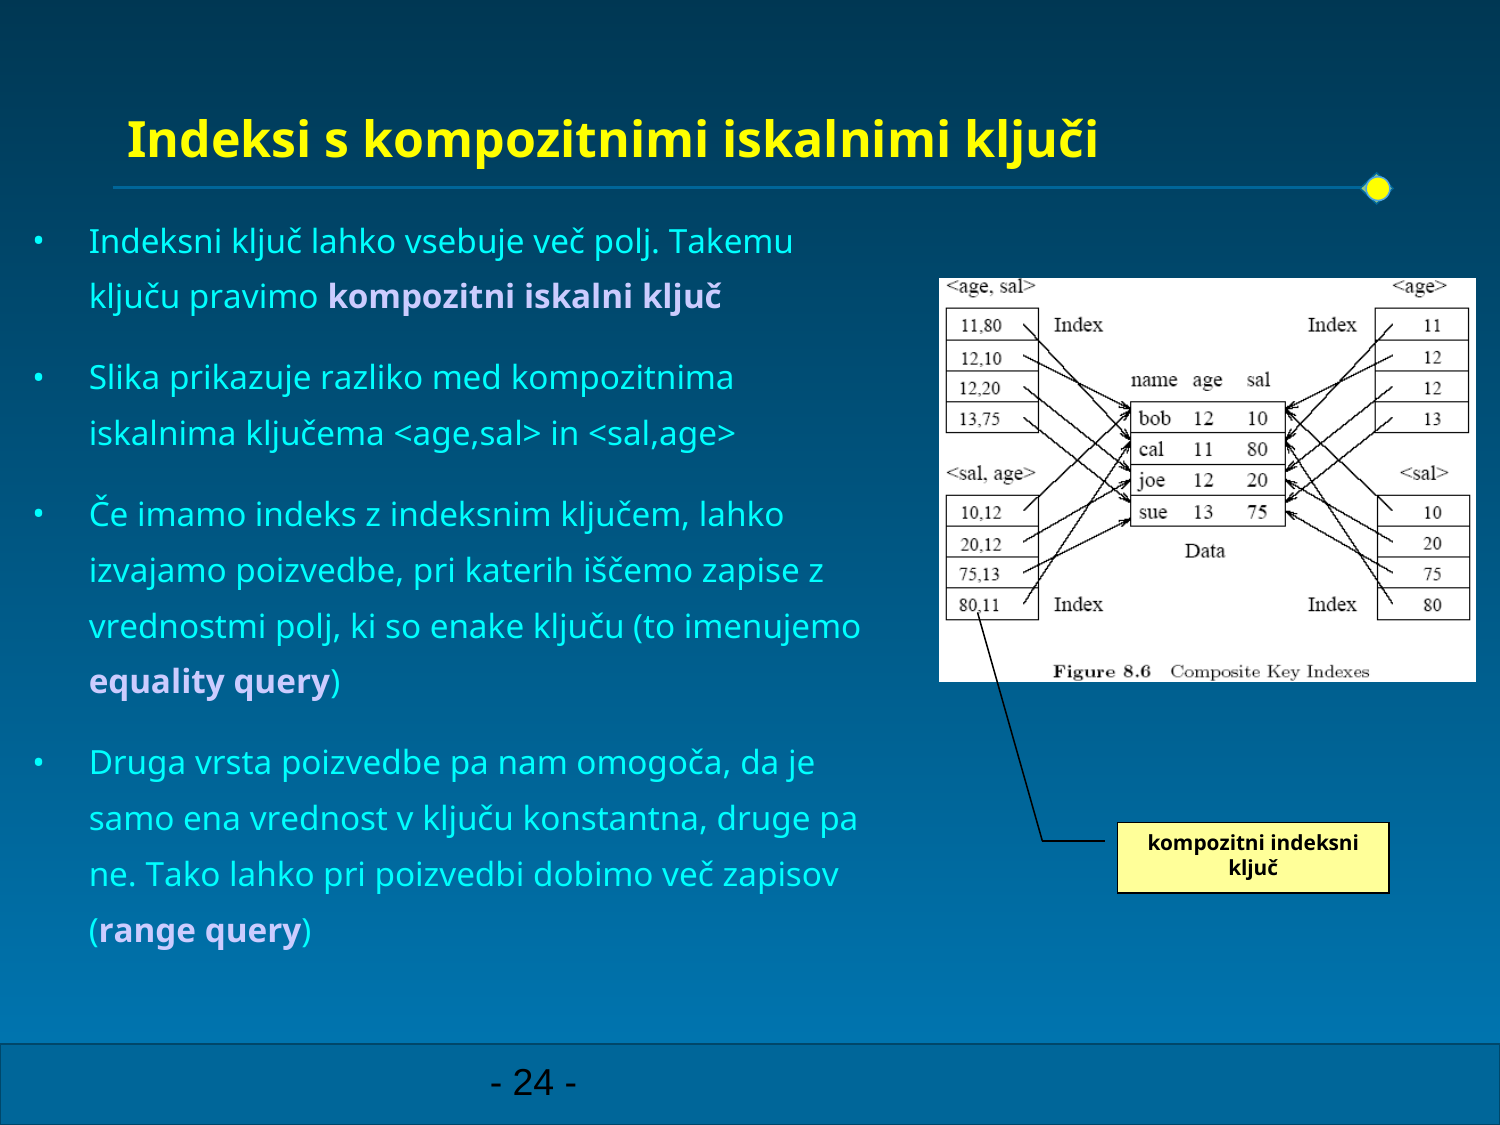

# Indeksi s kompozitnimi iskalnimi ključi
Indeksni ključ lahko vsebuje več polj. Takemu ključu pravimo kompozitni iskalni ključ
Slika prikazuje razliko med kompozitnima iskalnima ključema <age,sal> in <sal,age>
Če imamo indeks z indeksnim ključem, lahko izvajamo poizvedbe, pri katerih iščemo zapise z vrednostmi polj, ki so enake ključu (to imenujemo equality query)
Druga vrsta poizvedbe pa nam omogoča, da je samo ena vrednost v ključu konstantna, druge pa ne. Tako lahko pri poizvedbi dobimo več zapisov (range query)
kompozitni indeksni ključ